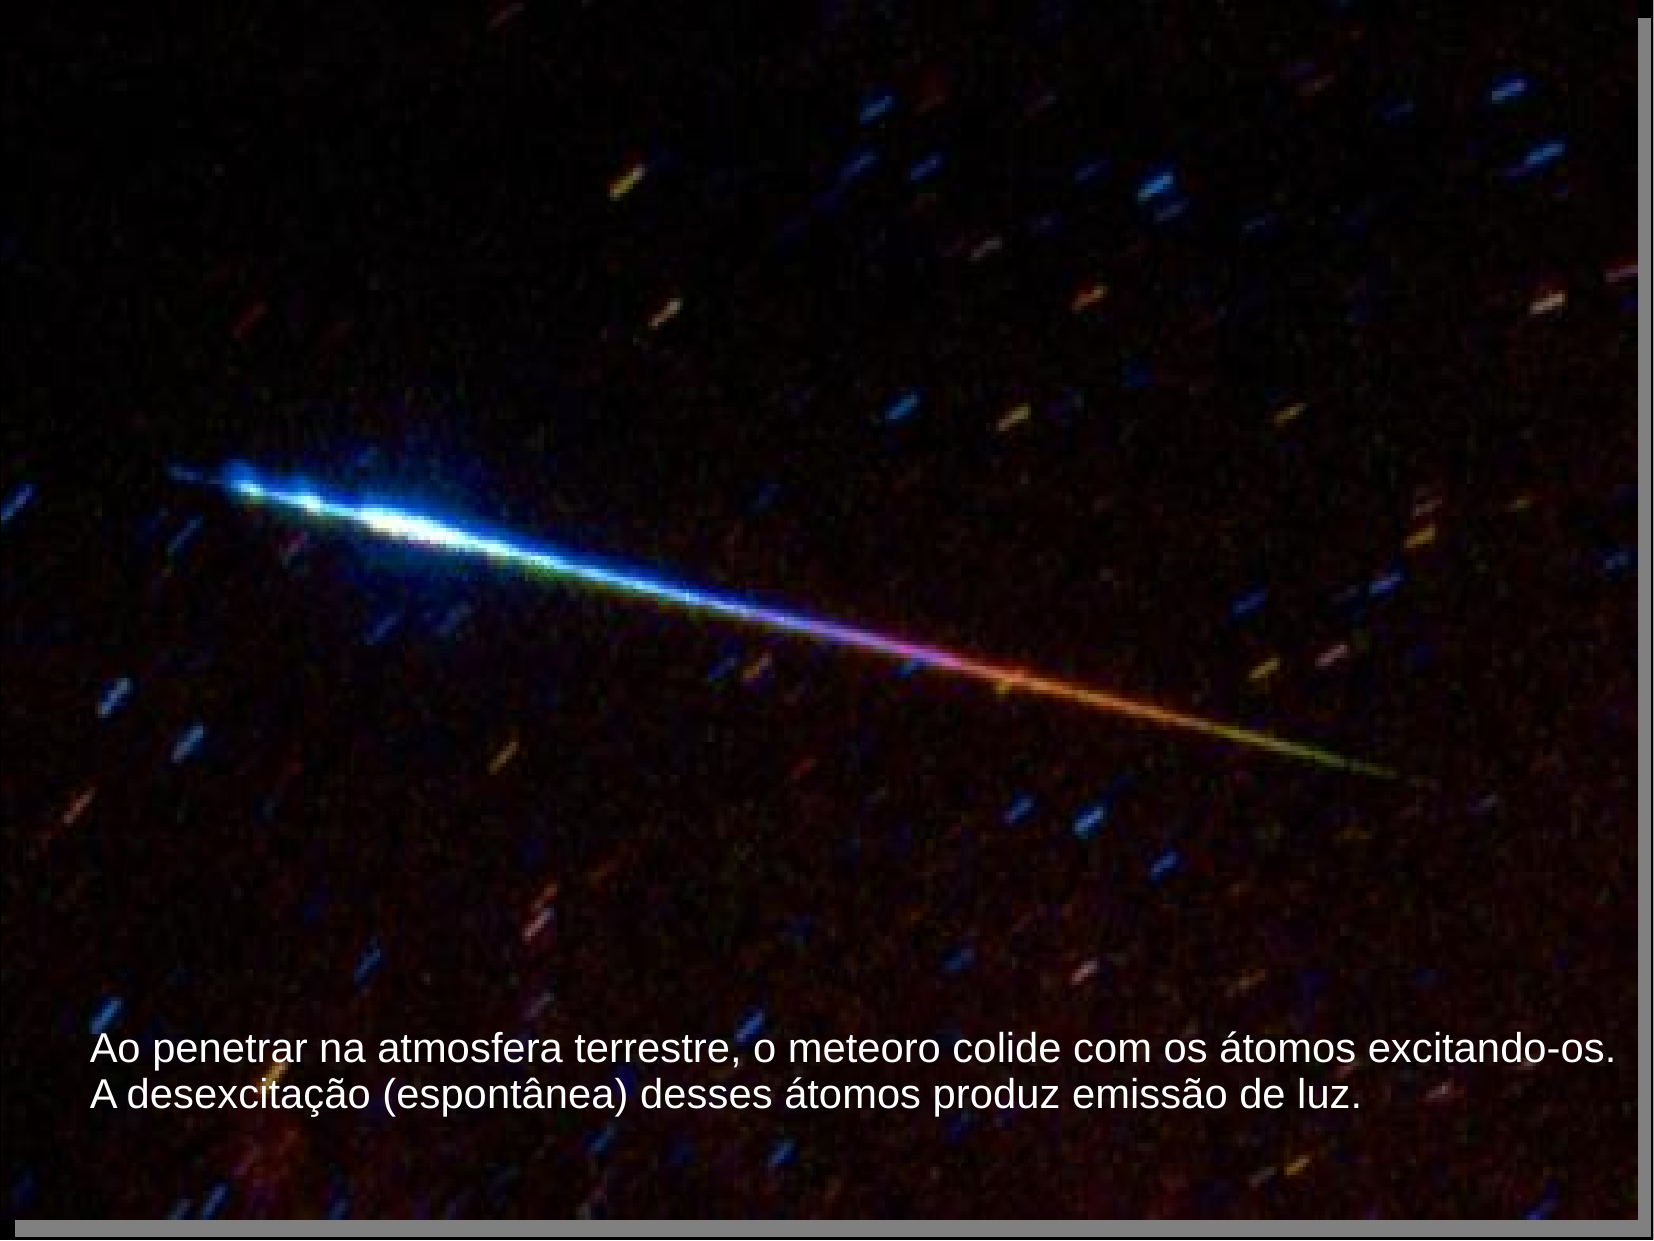

Ao penetrar na atmosfera terrestre, o meteoro colide com os átomos excitando-os.
A desexcitação (espontânea) desses átomos produz emissão de luz.